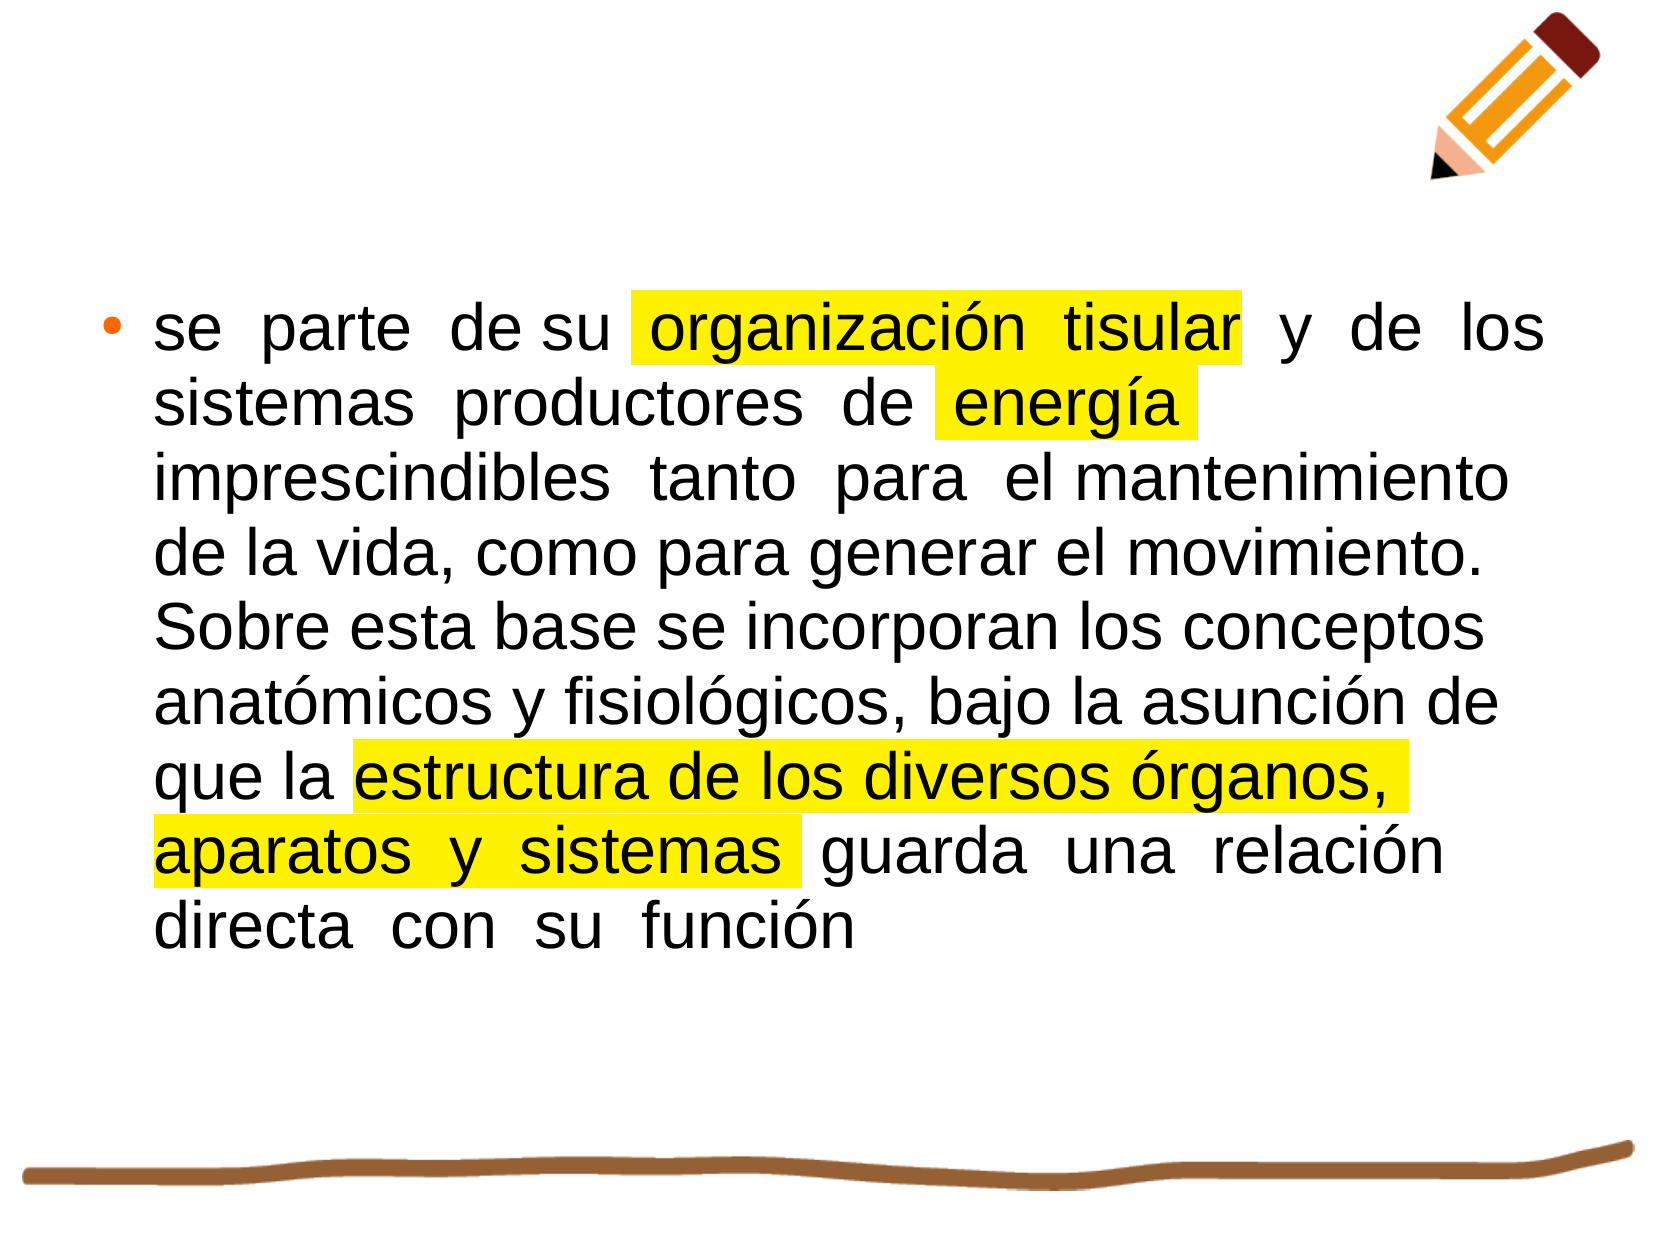

#
se parte de su organización tisular y de los sistemas productores de energía imprescindibles tanto para el mantenimiento de la vida, como para generar el movimiento. Sobre esta base se incorporan los conceptos anatómicos y fisiológicos, bajo la asunción de que la estructura de los diversos órganos, aparatos y sistemas guarda una relación directa con su función